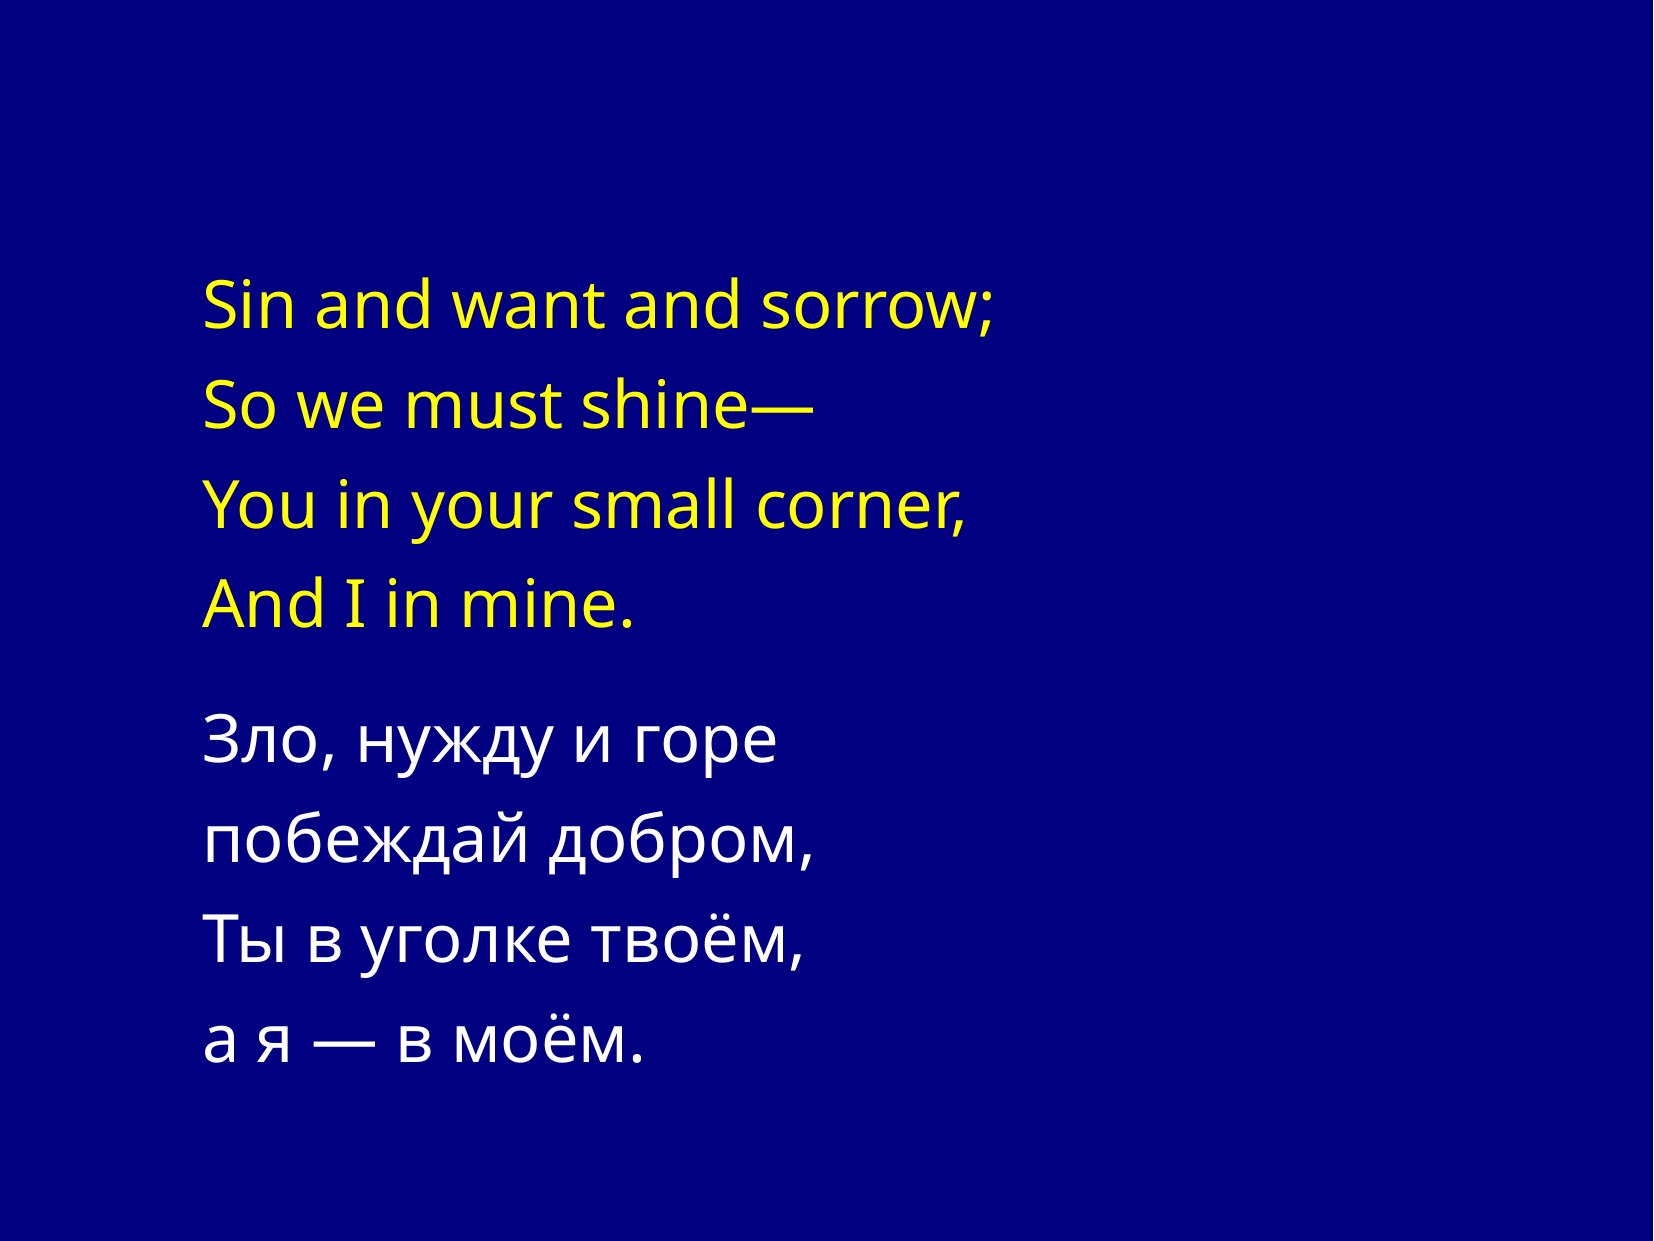

Sin and want and sorrow;
	So we must shine—
	You in your small corner,
	And I in mine.
	Зло, нужду и горе
	побеждай добром,
	Ты в уголке твоём,
	а я — в моём.